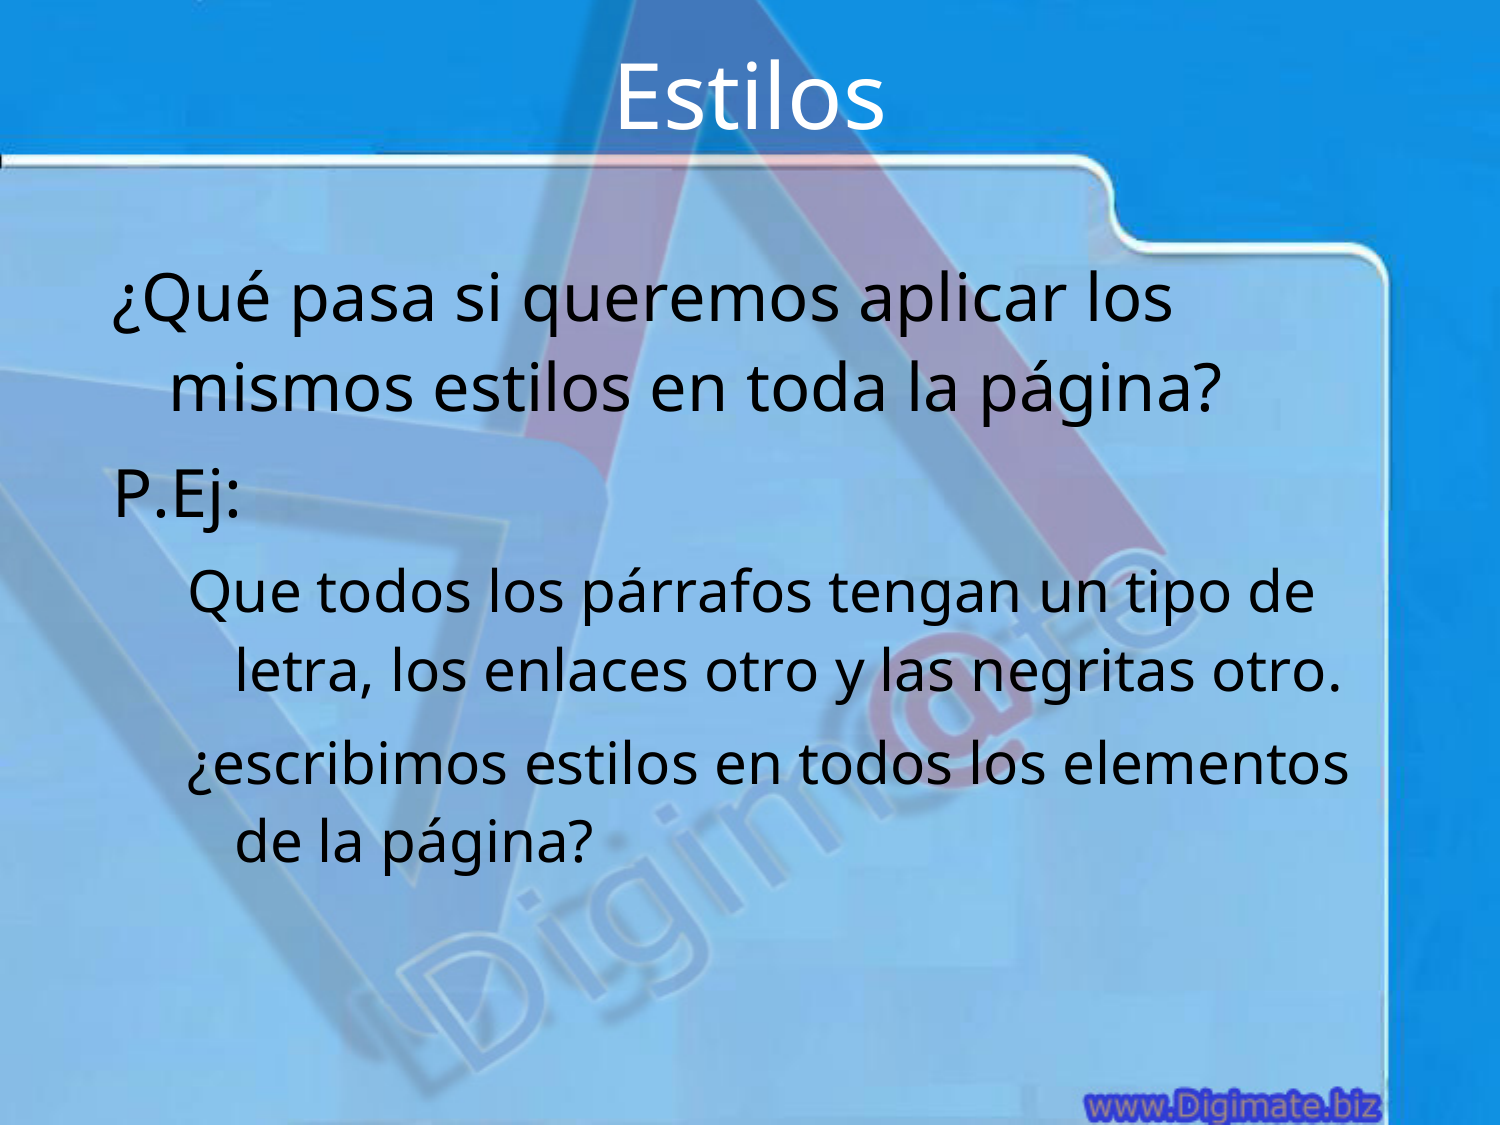

# Estilos
¿Qué pasa si queremos aplicar los mismos estilos en toda la página?
P.Ej:
Que todos los párrafos tengan un tipo de letra, los enlaces otro y las negritas otro.
¿escribimos estilos en todos los elementos de la página?